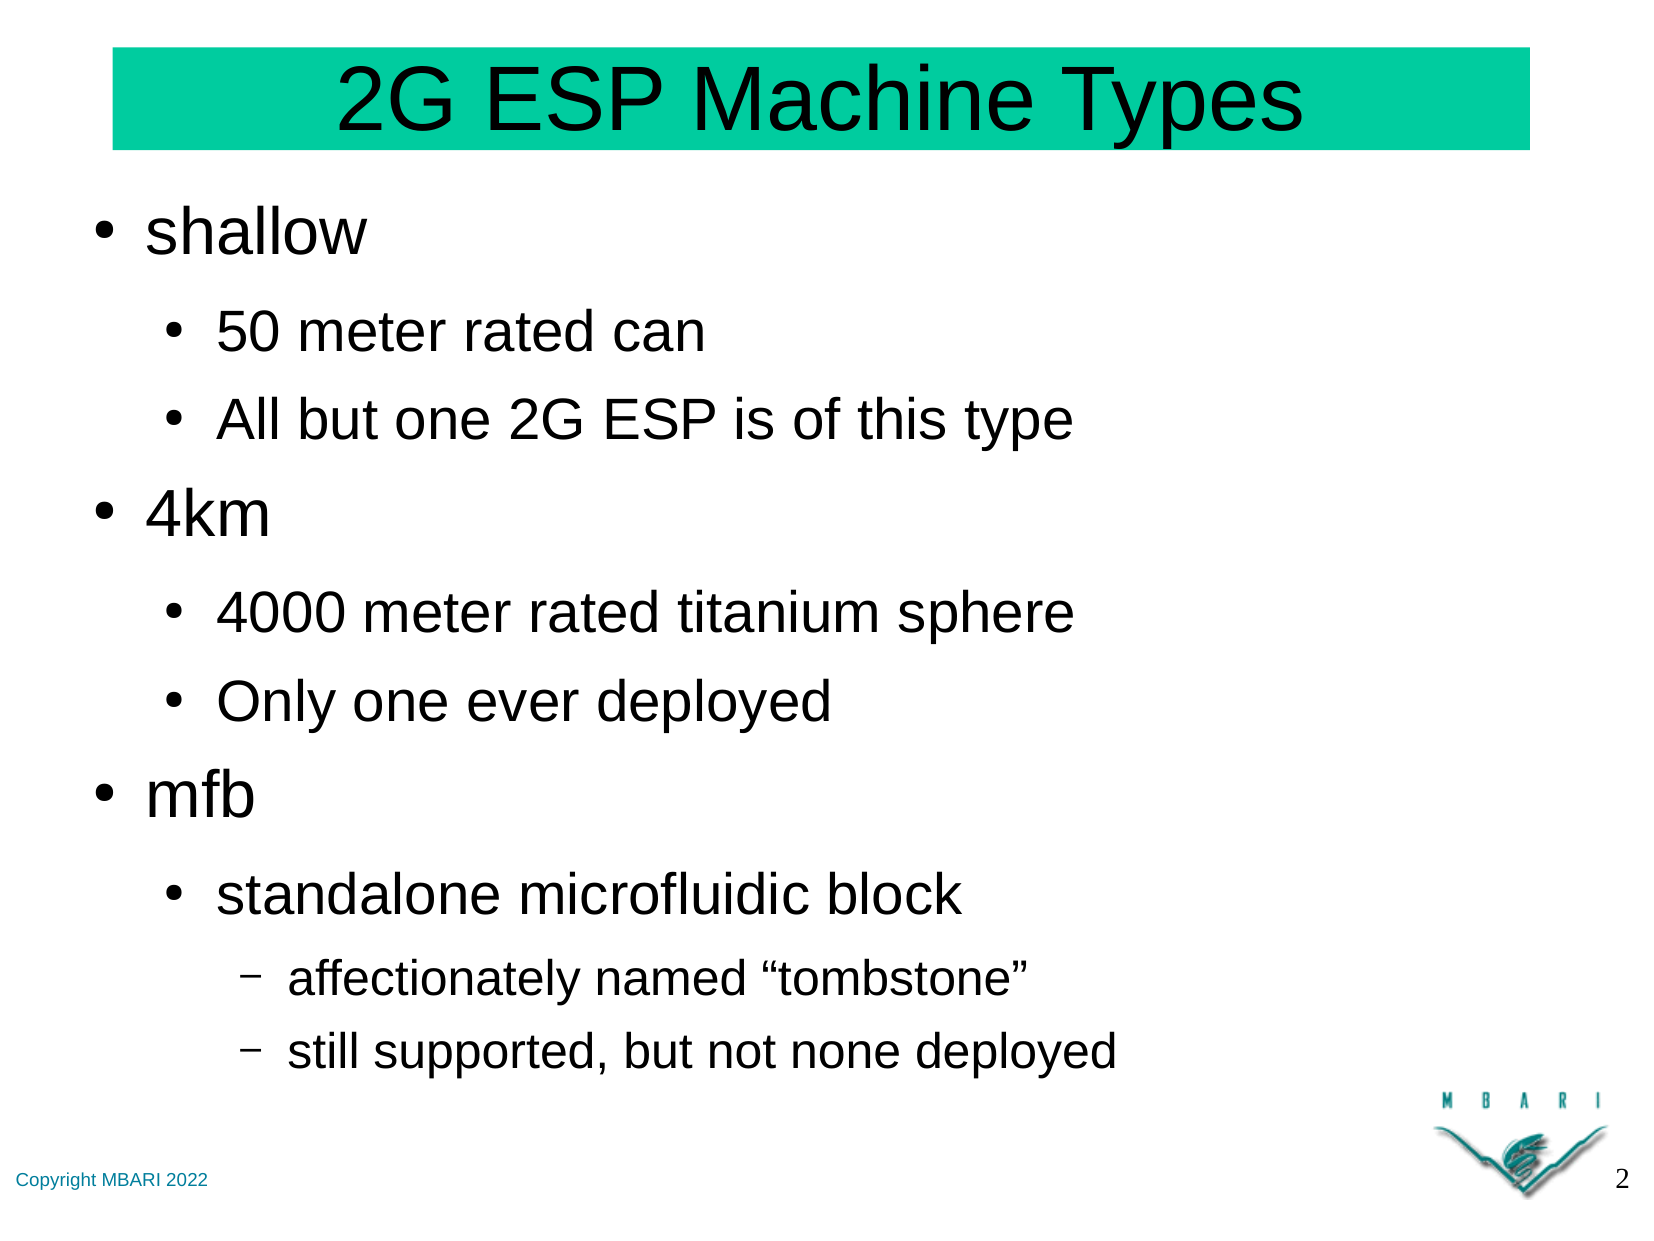

# 2G ESP Machine Types
shallow
50 meter rated can
All but one 2G ESP is of this type
4km
4000 meter rated titanium sphere
Only one ever deployed
mfb
standalone microfluidic block
affectionately named “tombstone”
still supported, but not none deployed